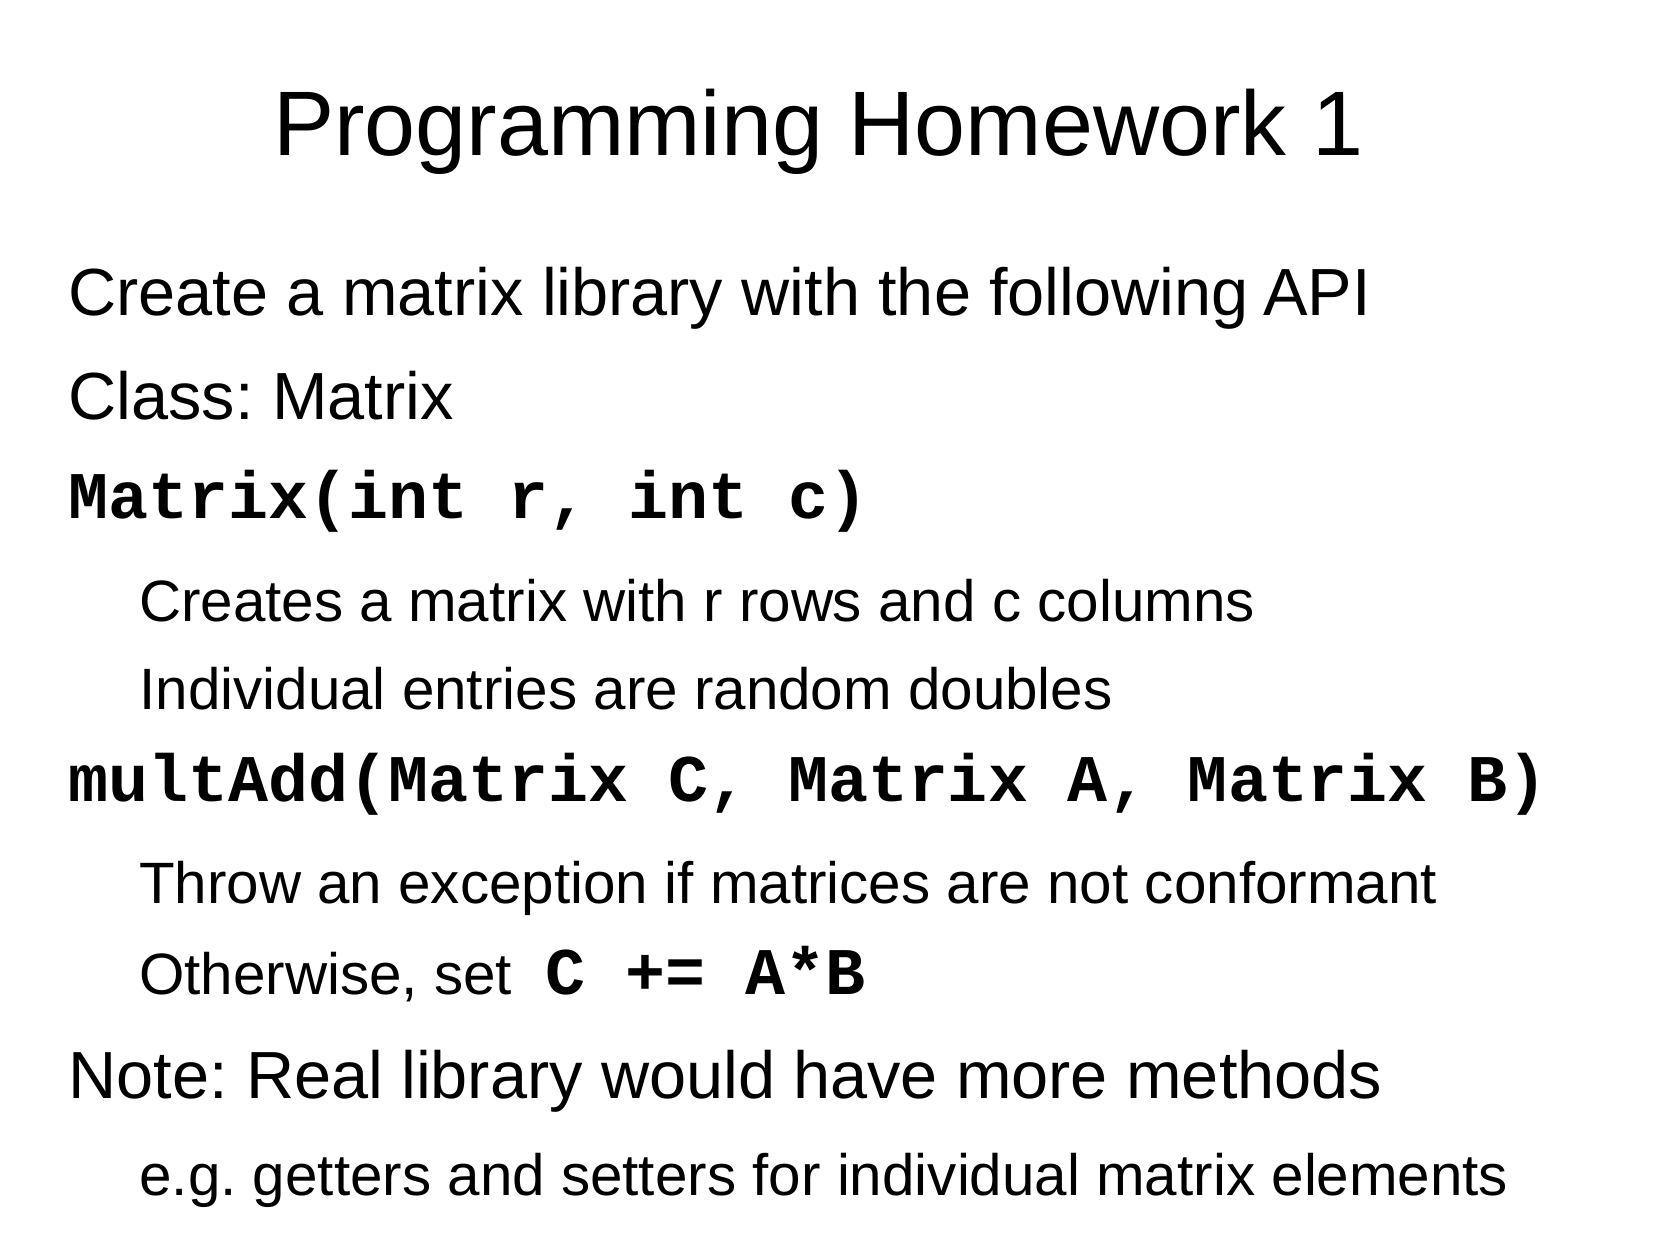

# Programming Homework 1
Create a matrix library with the following API
Class: Matrix
Matrix(int r, int c)
Creates a matrix with r rows and c columns
Individual entries are random doubles
multAdd(Matrix C, Matrix A, Matrix B)
Throw an exception if matrices are not conformant
Otherwise, set C += A*B
Note: Real library would have more methods
e.g. getters and setters for individual matrix elements